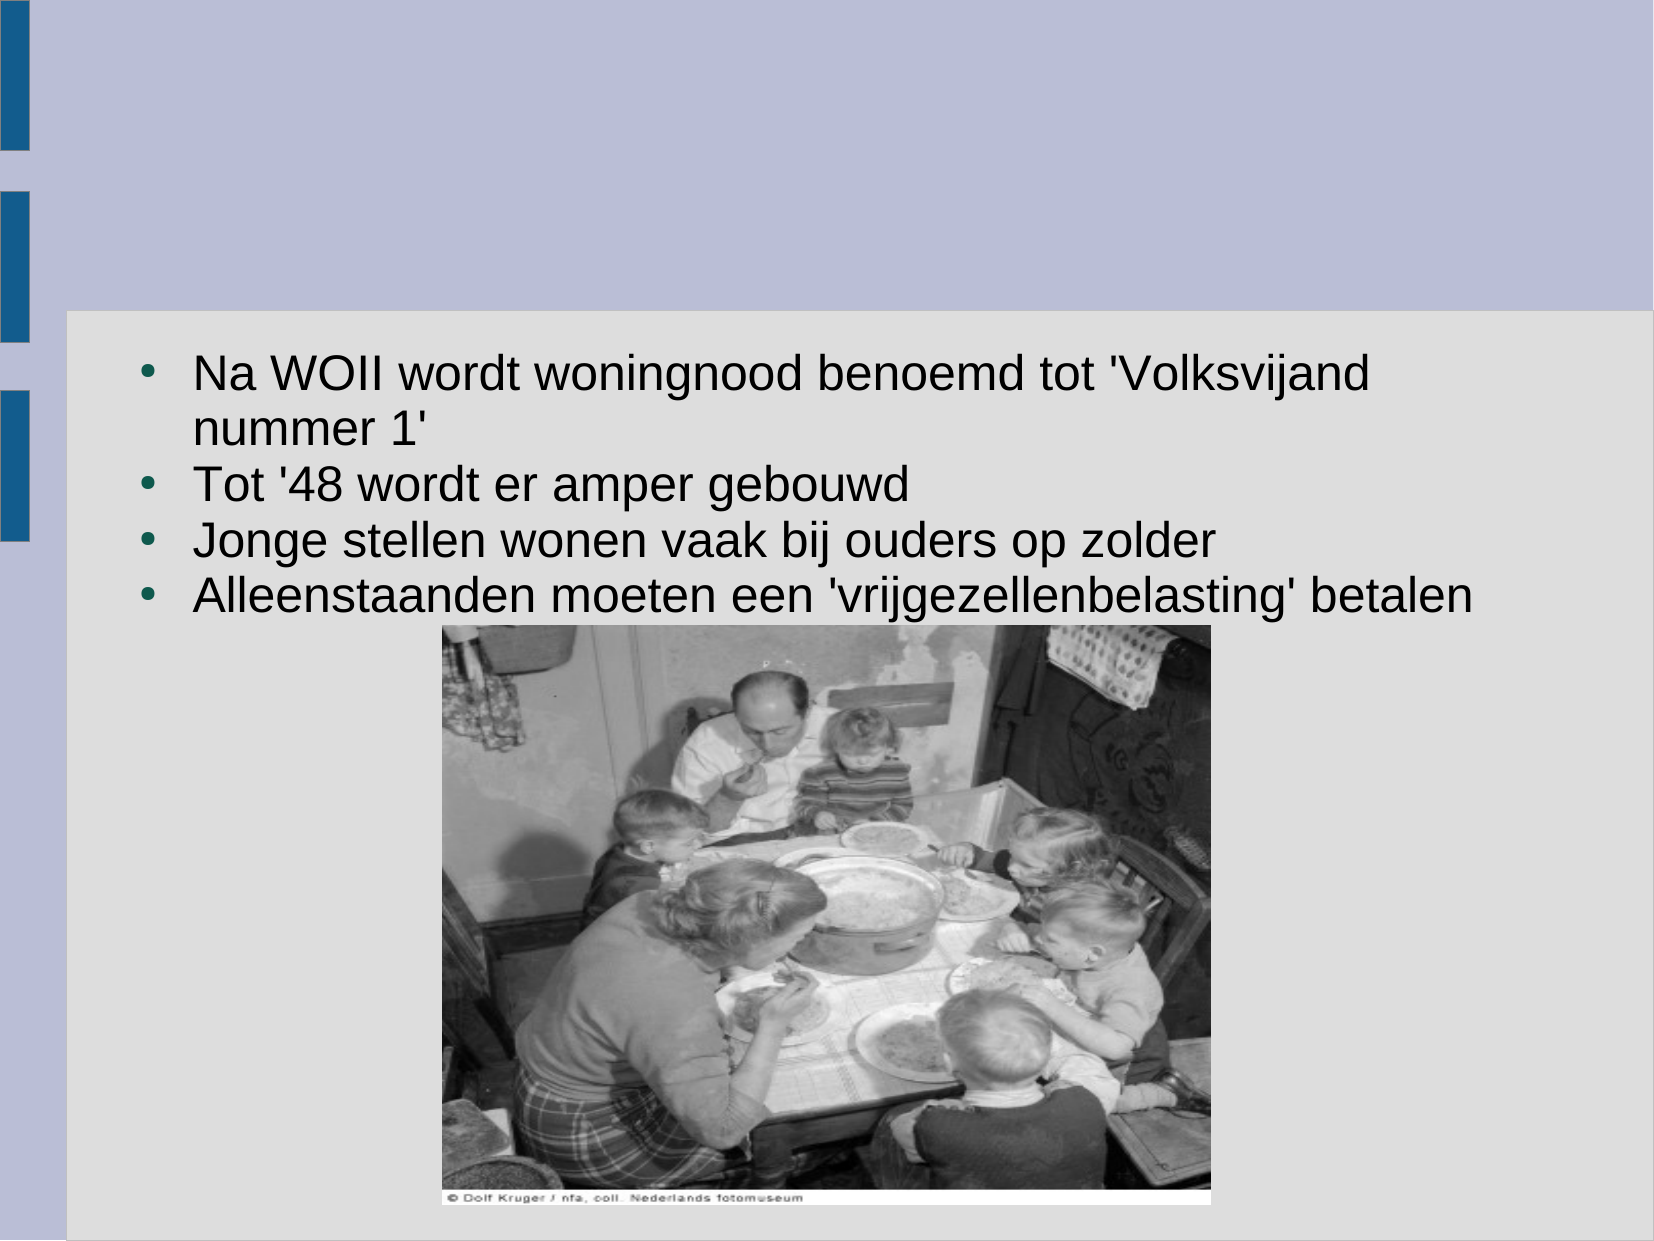

#
Na WOII wordt woningnood benoemd tot 'Volksvijand nummer 1'
Tot '48 wordt er amper gebouwd
Jonge stellen wonen vaak bij ouders op zolder
Alleenstaanden moeten een 'vrijgezellenbelasting' betalen